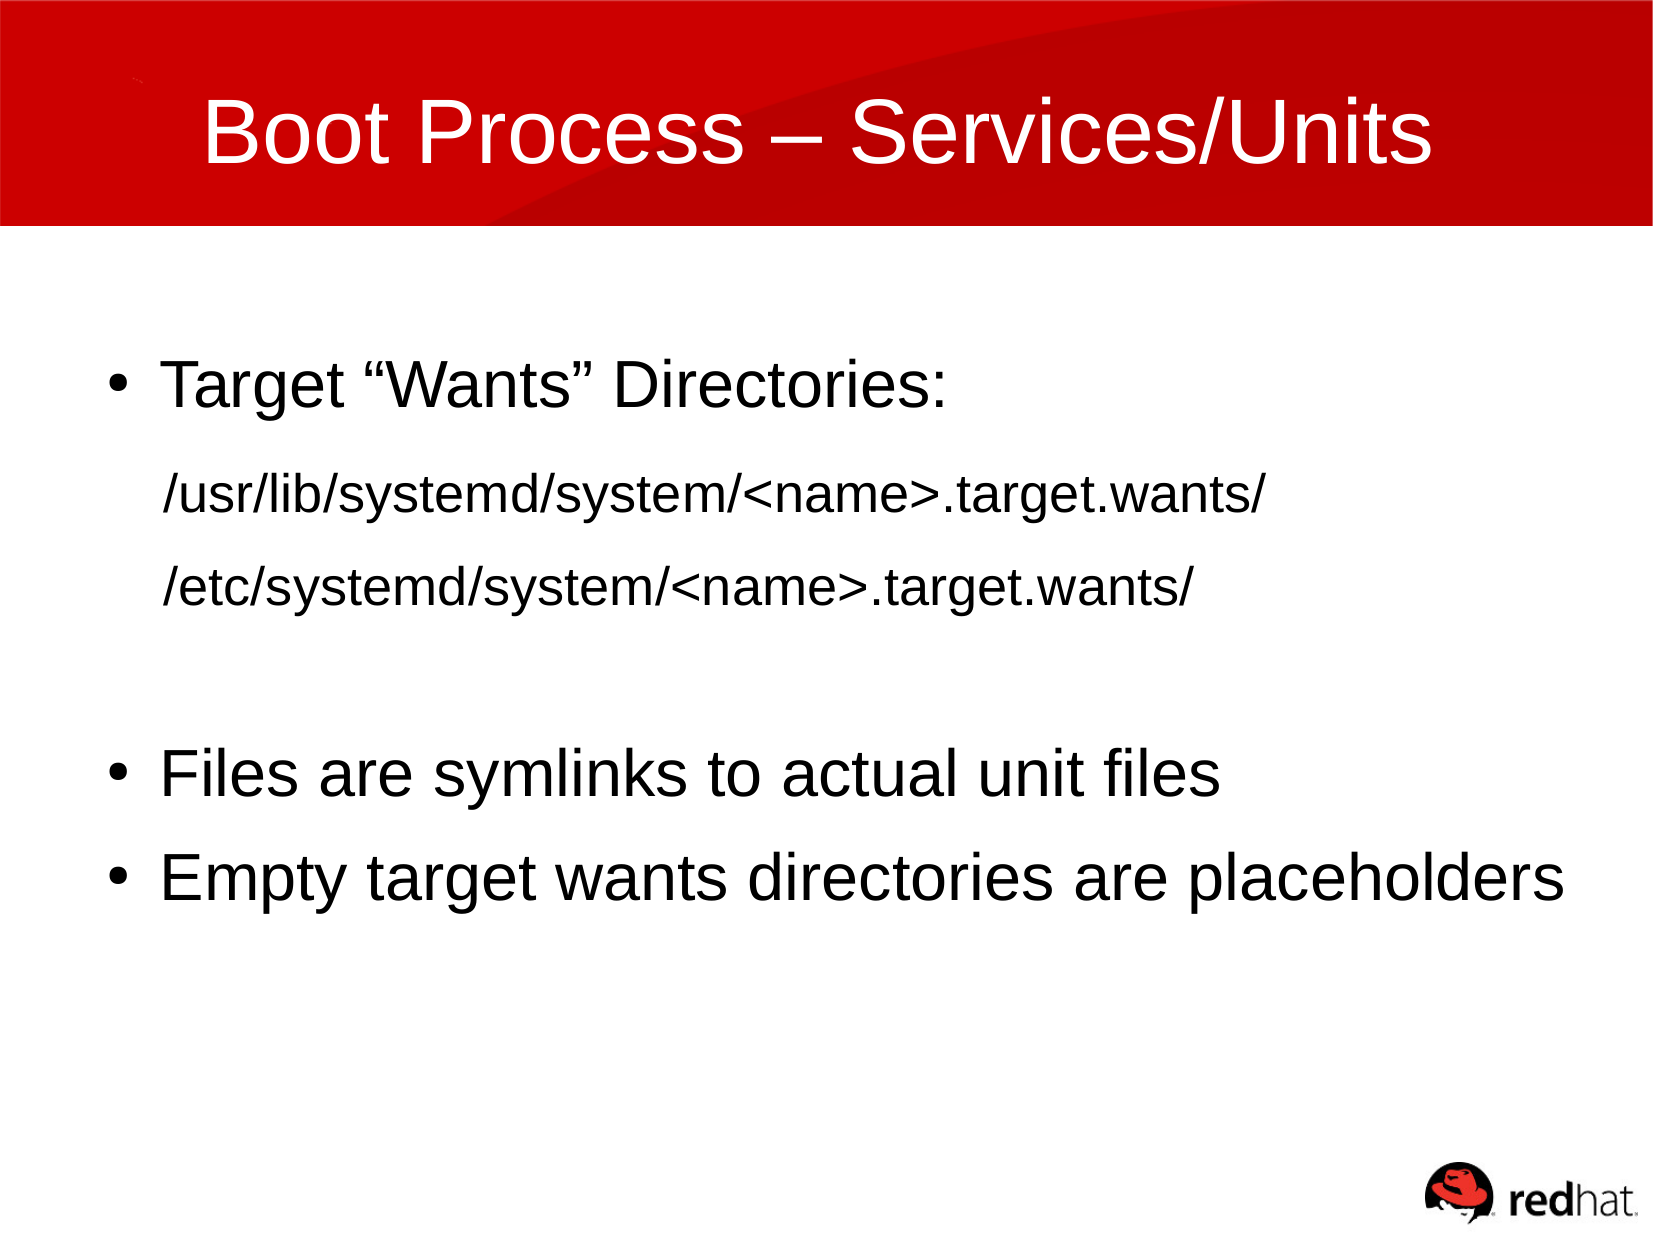

# Boot Process – Services/Units
Target “Wants” Directories:
 	/usr/lib/systemd/system/<name>.target.wants/
	/etc/systemd/system/<name>.target.wants/
Files are symlinks to actual unit files
Empty target wants directories are placeholders